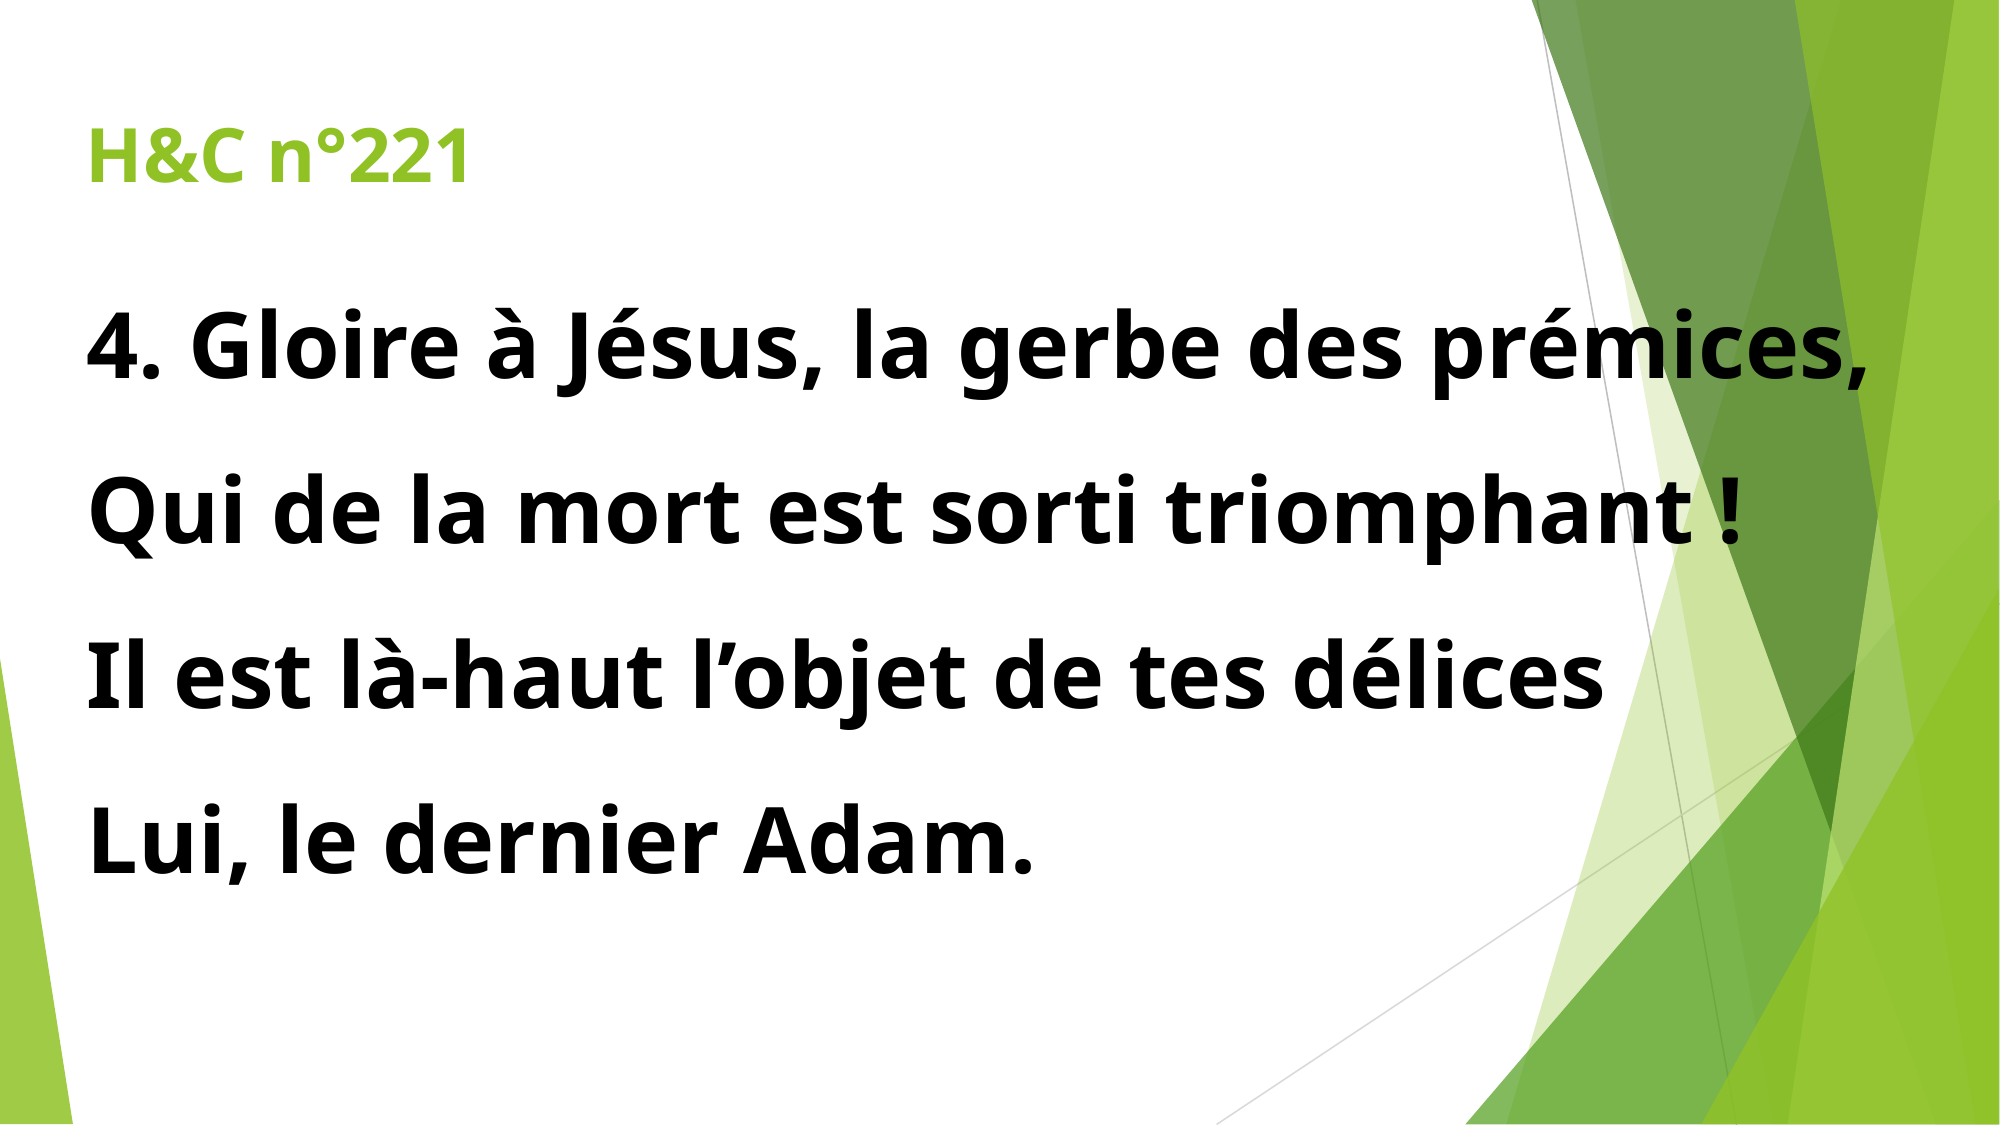

H&C n°221
4. Gloire à Jésus, la gerbe des prémices,
Qui de la mort est sorti triomphant !
Il est là-haut l’objet de tes délices
Lui, le dernier Adam.